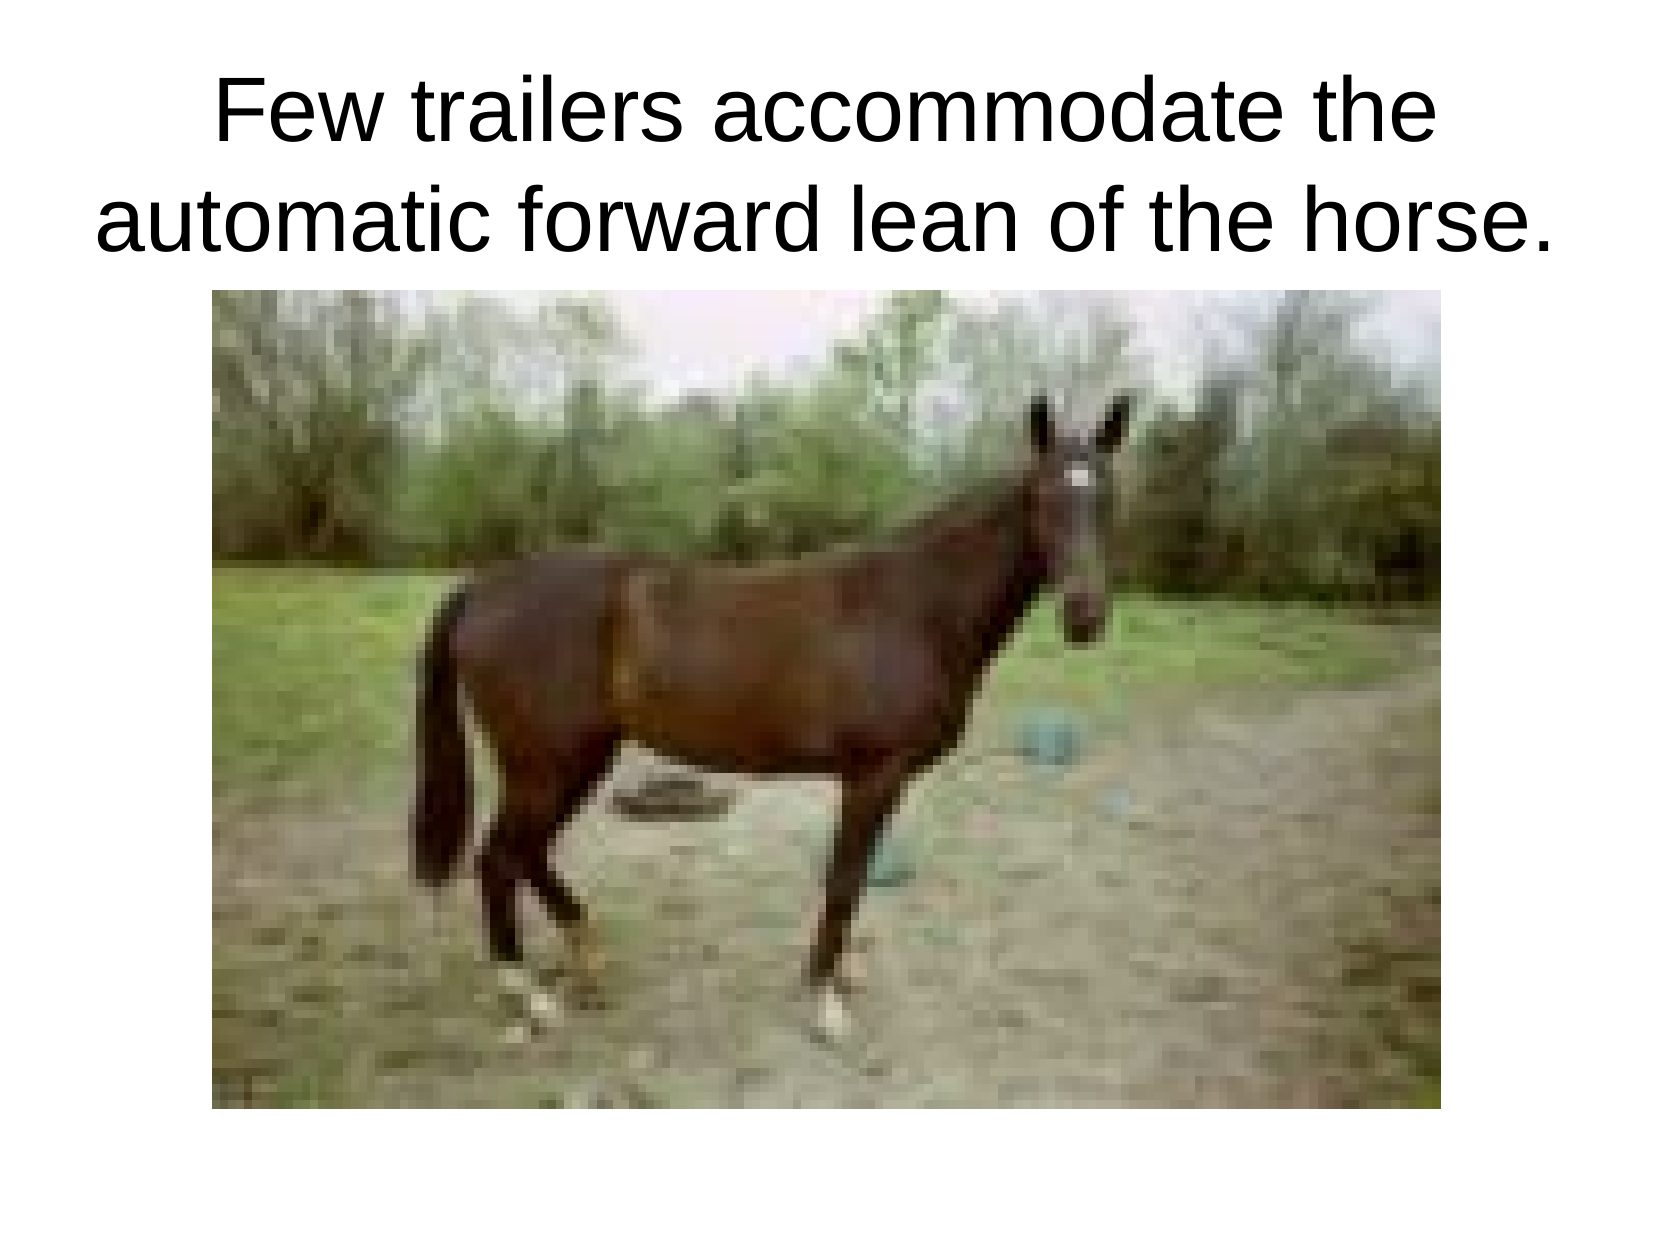

# Few trailers accommodate the automatic forward lean of the horse.